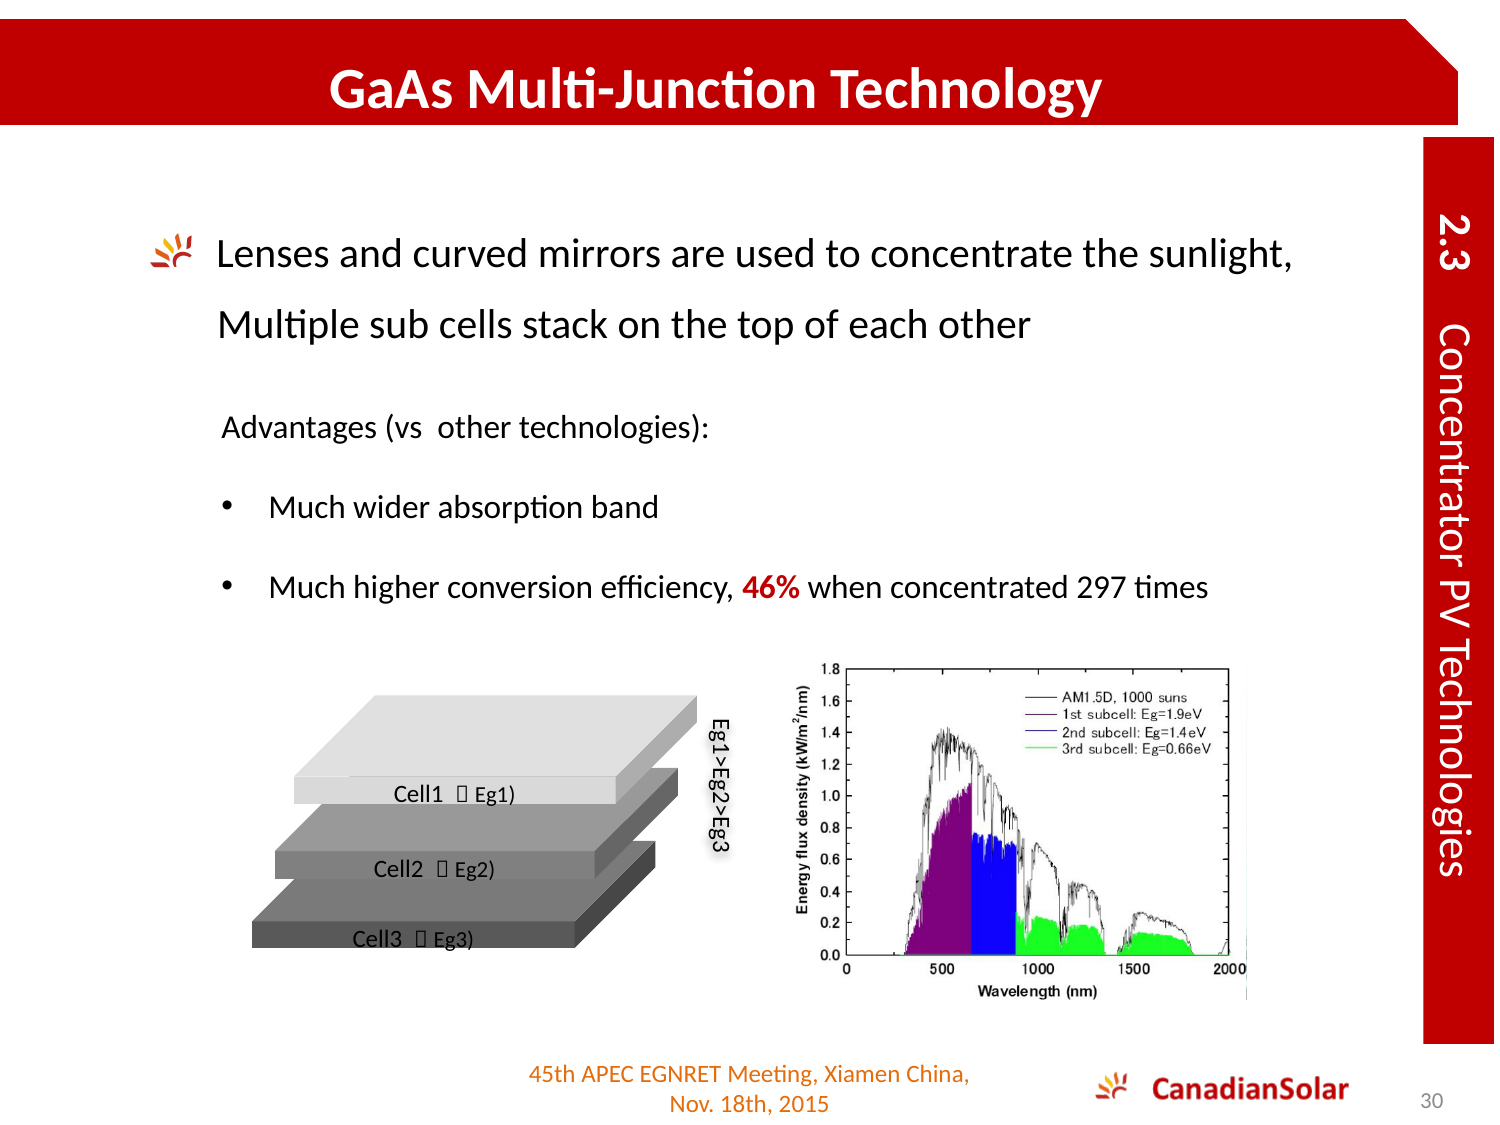

GaAs Multi-Junction Technology
 2.3 Concentrator PV Technologies
 Lenses and curved mirrors are used to concentrate the sunlight,
 Multiple sub cells stack on the top of each other
Advantages (vs other technologies):
Much wider absorption band
Much higher conversion efficiency, 46% when concentrated 297 times
Cell1 （Eg1)
Cell2 （Eg2)
Cell3 （Eg3)
Eg1>Eg2>Eg3
45th APEC EGNRET Meeting, Xiamen China, Nov. 18th, 2015